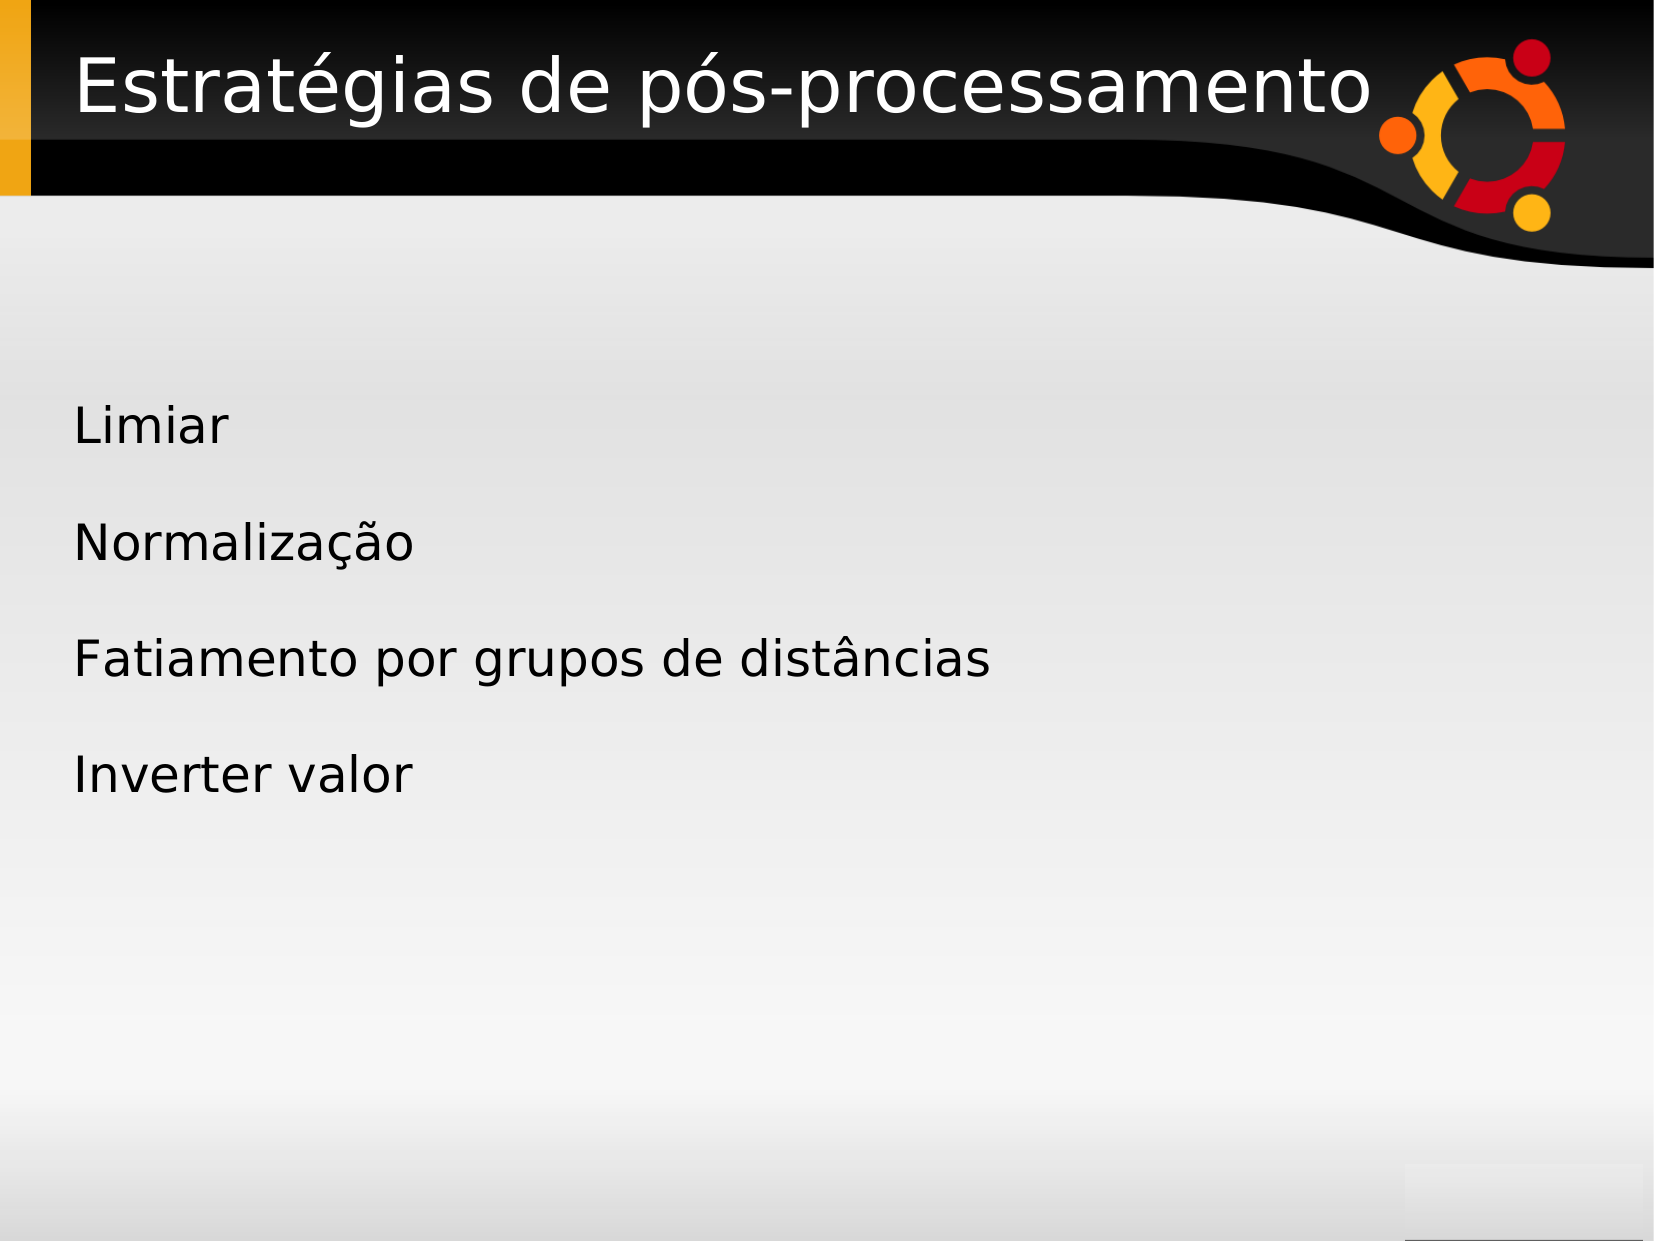

Estratégias de pós-processamento
Limiar
Normalização
Fatiamento por grupos de distâncias
Inverter valor